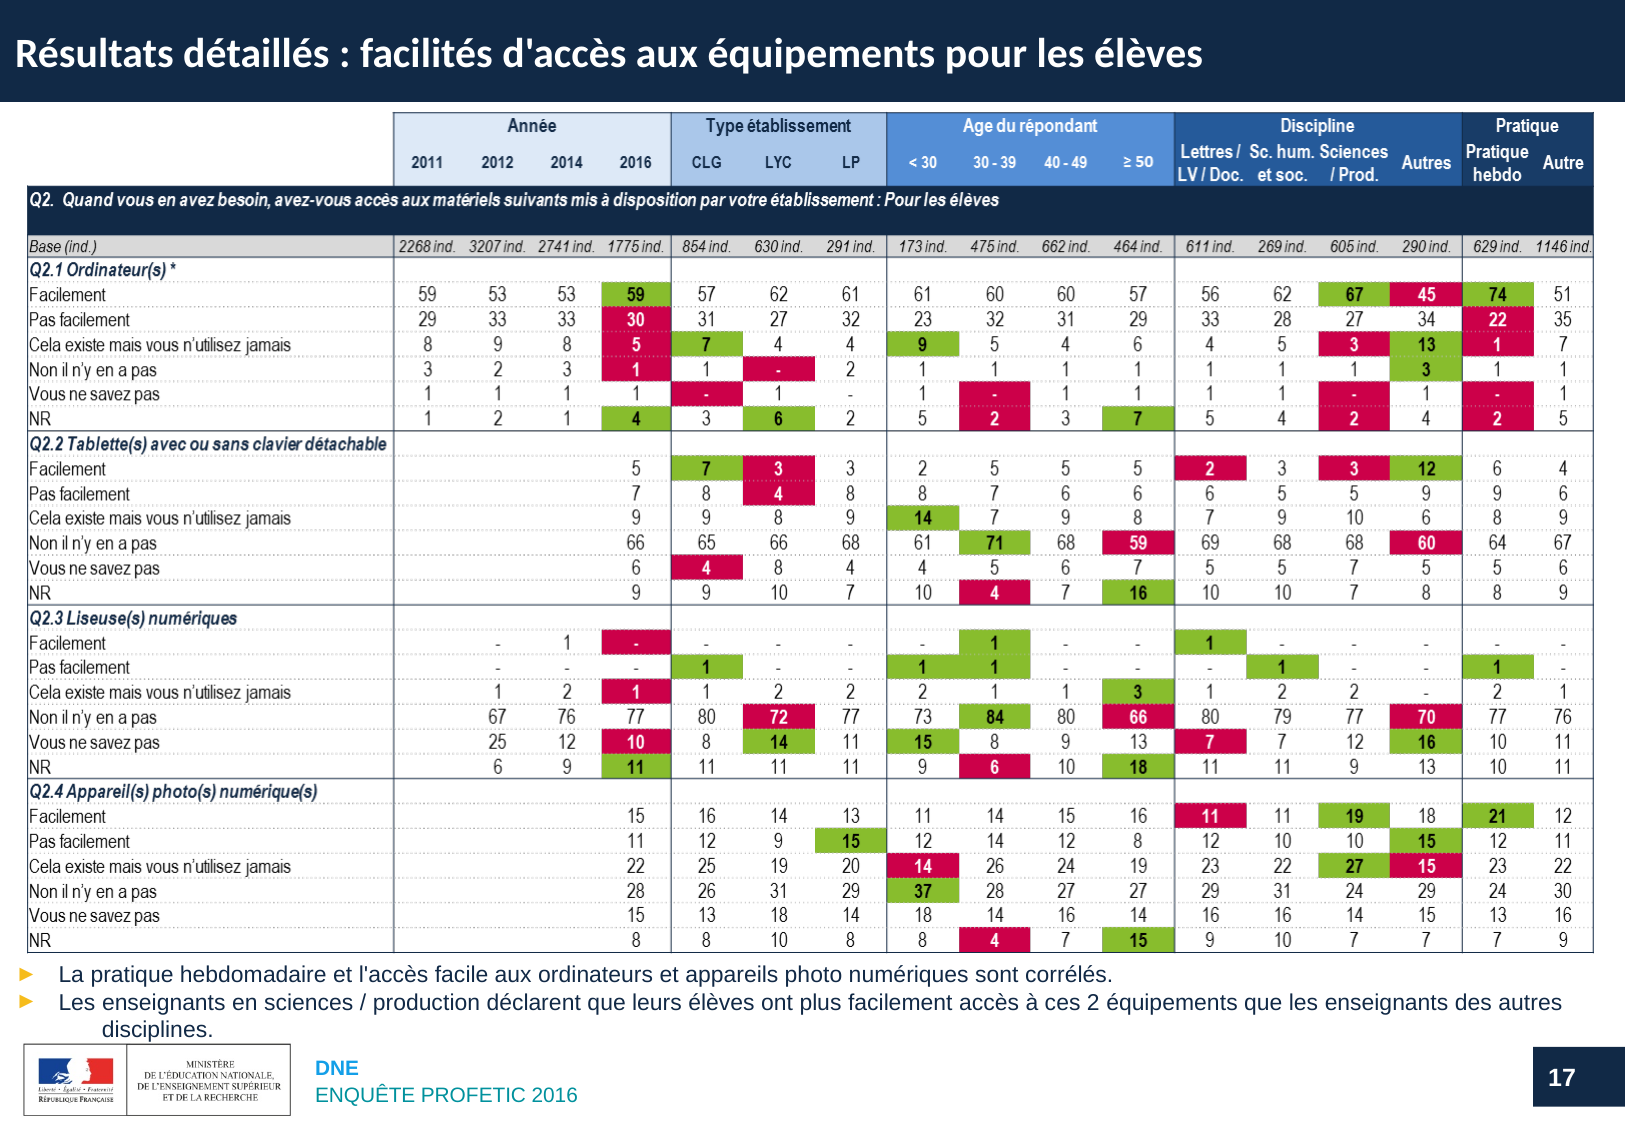

# Résultats détaillés : facilités d'accès aux équipements pour les élèves
La pratique hebdomadaire et l'accès facile aux ordinateurs et appareils photo numériques sont corrélés.
Les enseignants en sciences / production déclarent que leurs élèves ont plus facilement accès à ces 2 équipements que les enseignants des autres disciplines.
16